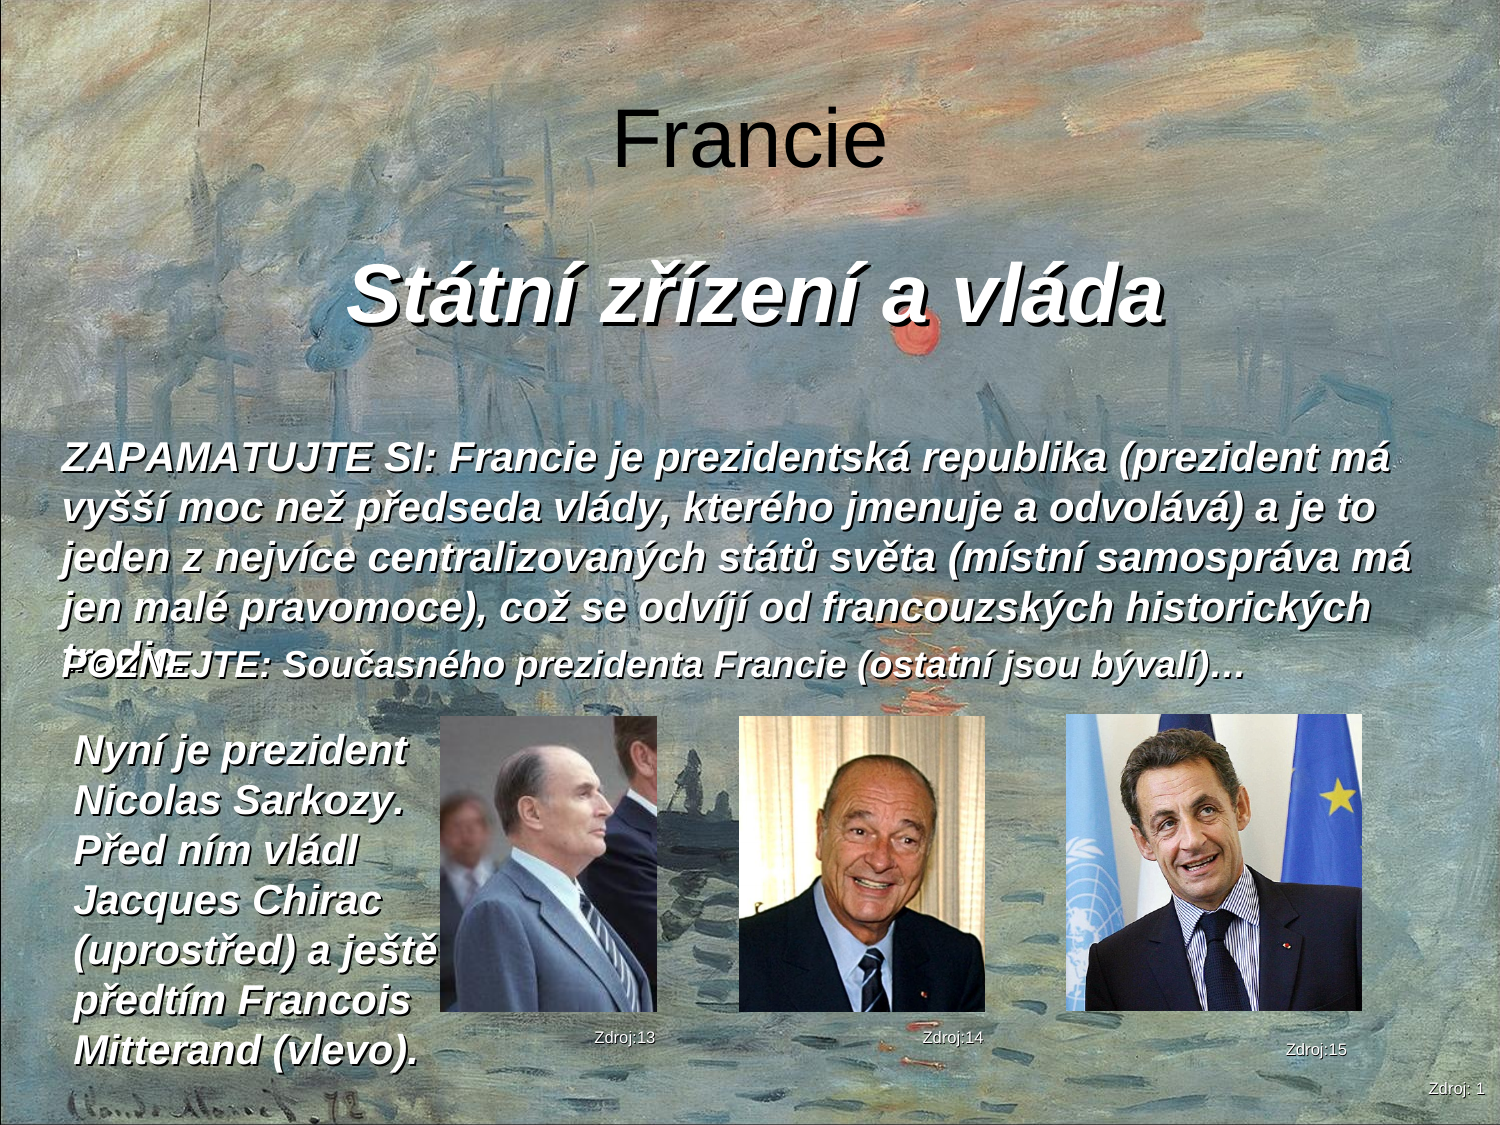

# Francie
Státní zřízení a vláda
ZAPAMATUJTE SI: Francie je prezidentská republika (prezident má vyšší moc než předseda vlády, kterého jmenuje a odvolává) a je to jeden z nejvíce centralizovaných států světa (místní samospráva má jen malé pravomoce), což se odvíjí od francouzských historických tradic.
POZNEJTE: Současného prezidenta Francie (ostatní jsou bývalí)…
Nyní je prezident Nicolas Sarkozy. Před ním vládl Jacques Chirac (uprostřed) a ještě předtím Francois Mitterand (vlevo).
Zdroj:13
Zdroj:14
Zdroj:15
Zdroj: 1